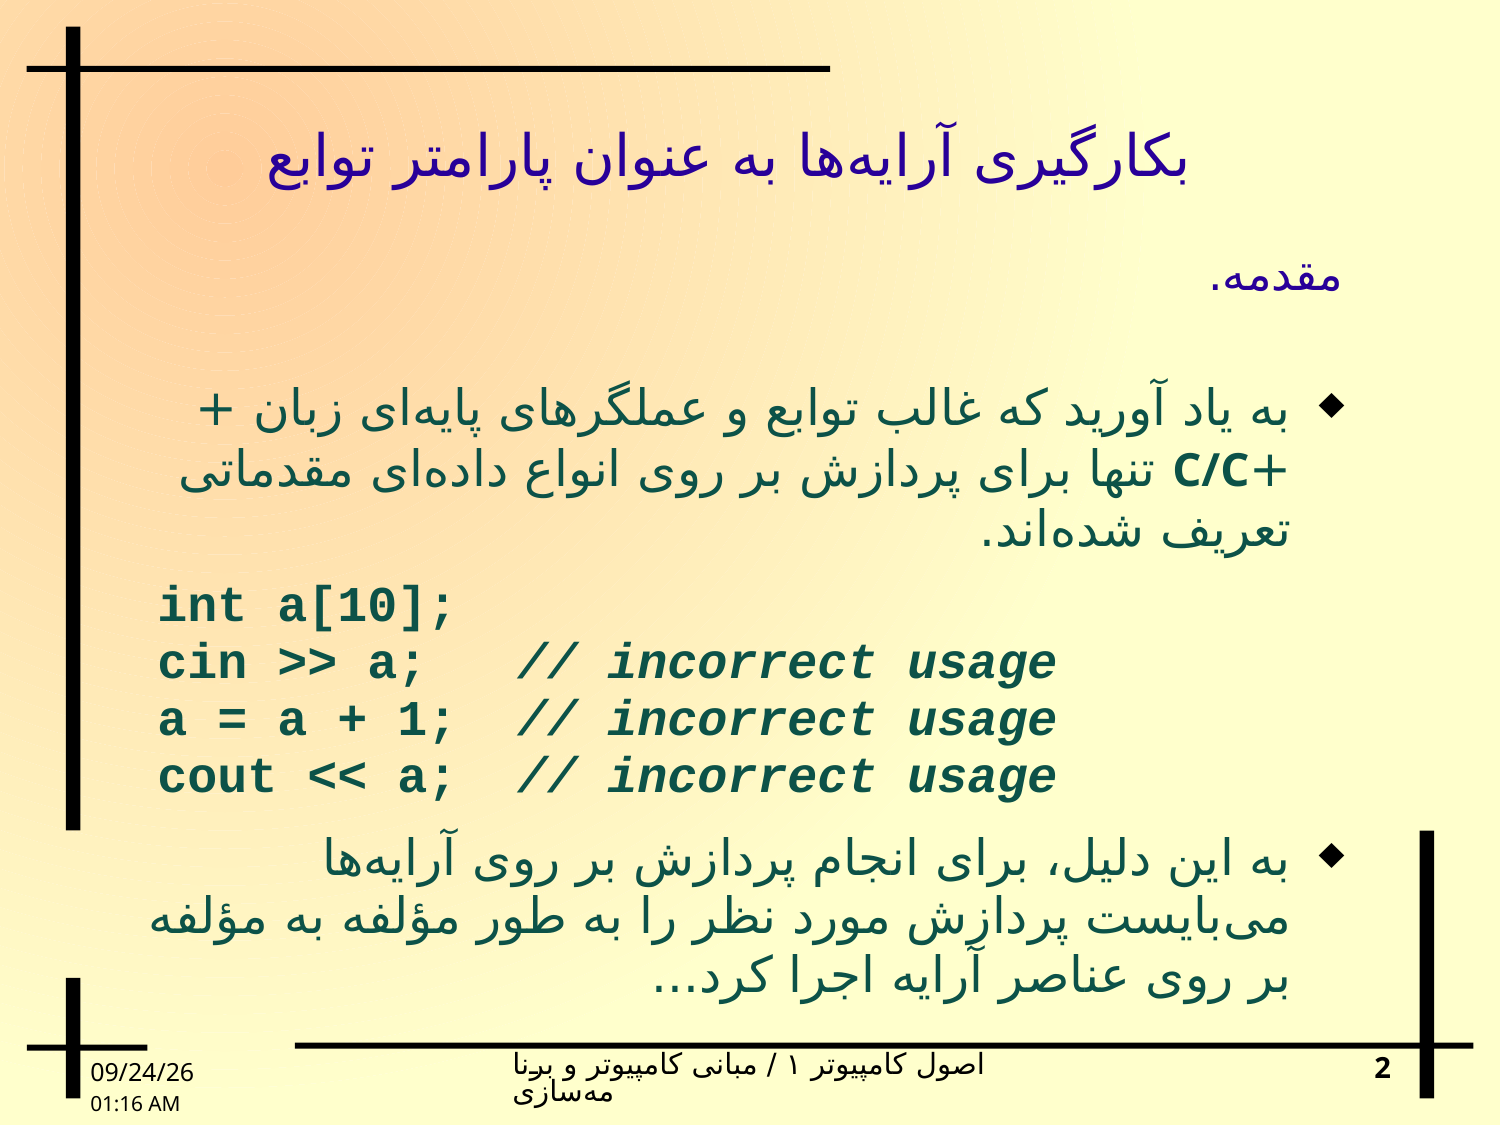

بکارگیری آرایه‌ها به عنوان پارامتر توابع
مقدمه.
# به یاد آورید که غالب توابع و عملگرهای پایه‌ای زبان ++C/C تنها برای پردازش بر روی انواع داده‌ای مقدماتی تعریف شده‌اند.
int a[10];
cin >> a; // incorrect usage
a = a + 1; // incorrect usage
cout << a; // incorrect usage
به این دلیل، برای انجام پردازش بر روی آرایه‌ها می‌بایست پردازش مورد نظر را به طور مؤلفه به مؤلفه بر روی عناصر آرایه اجرا کرد...
اصول کامپیوتر ۱ / مبانی کامپیوتر و برنامه‌سازی
2